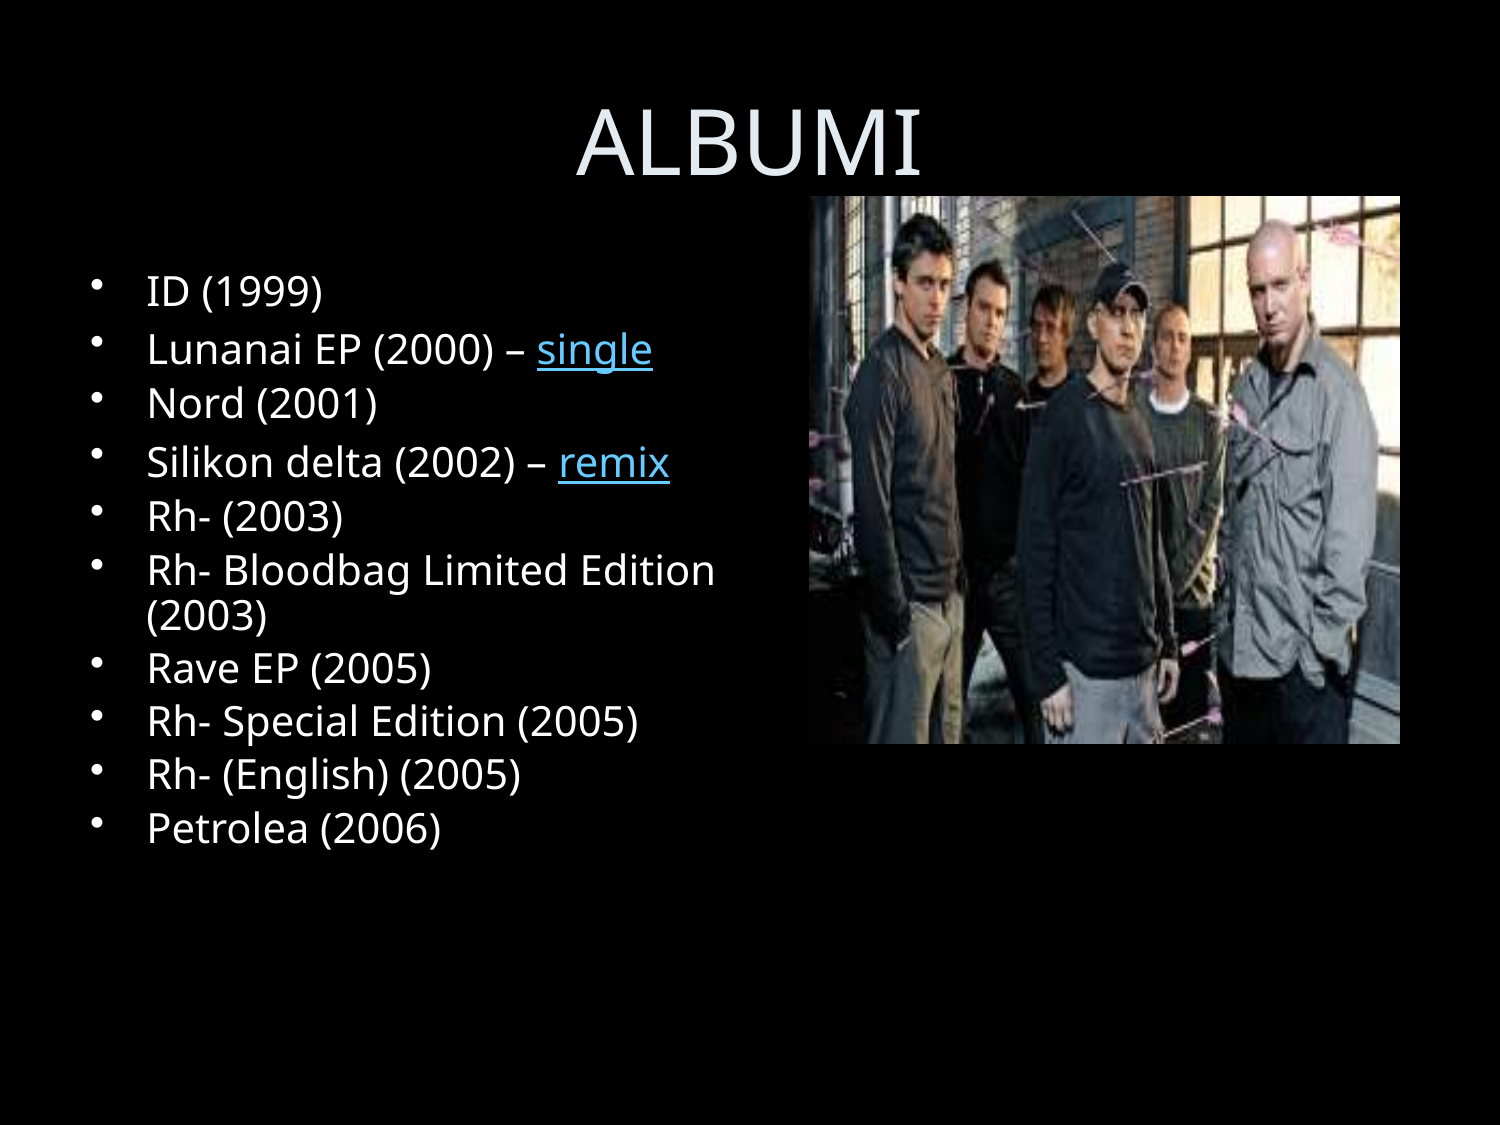

# ALBUMI
ID (1999)
Lunanai EP (2000) – single
Nord (2001)
Silikon delta (2002) – remix
Rh- (2003)
Rh- Bloodbag Limited Edition (2003)
Rave EP (2005)
Rh- Special Edition (2005)
Rh- (English) (2005)
Petrolea (2006)